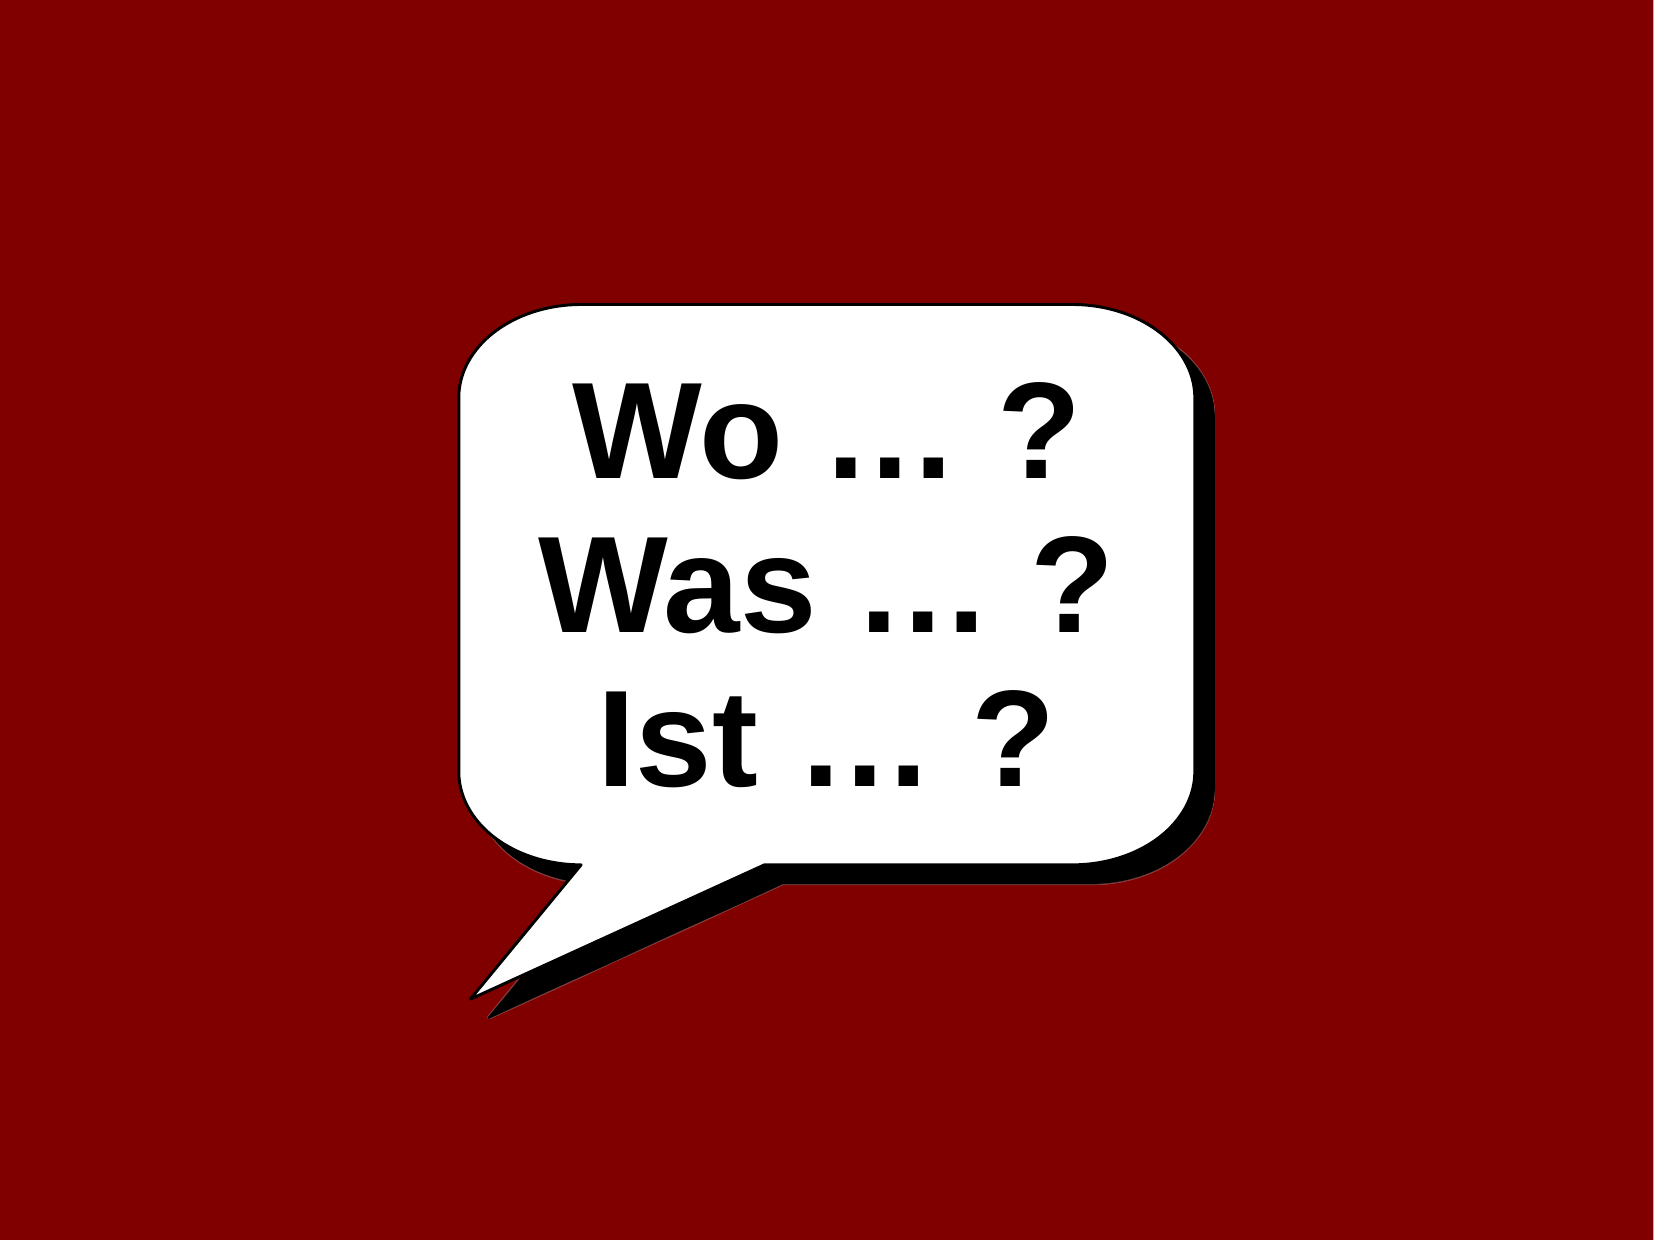

Wo … ?
Was … ?
Ist … ?